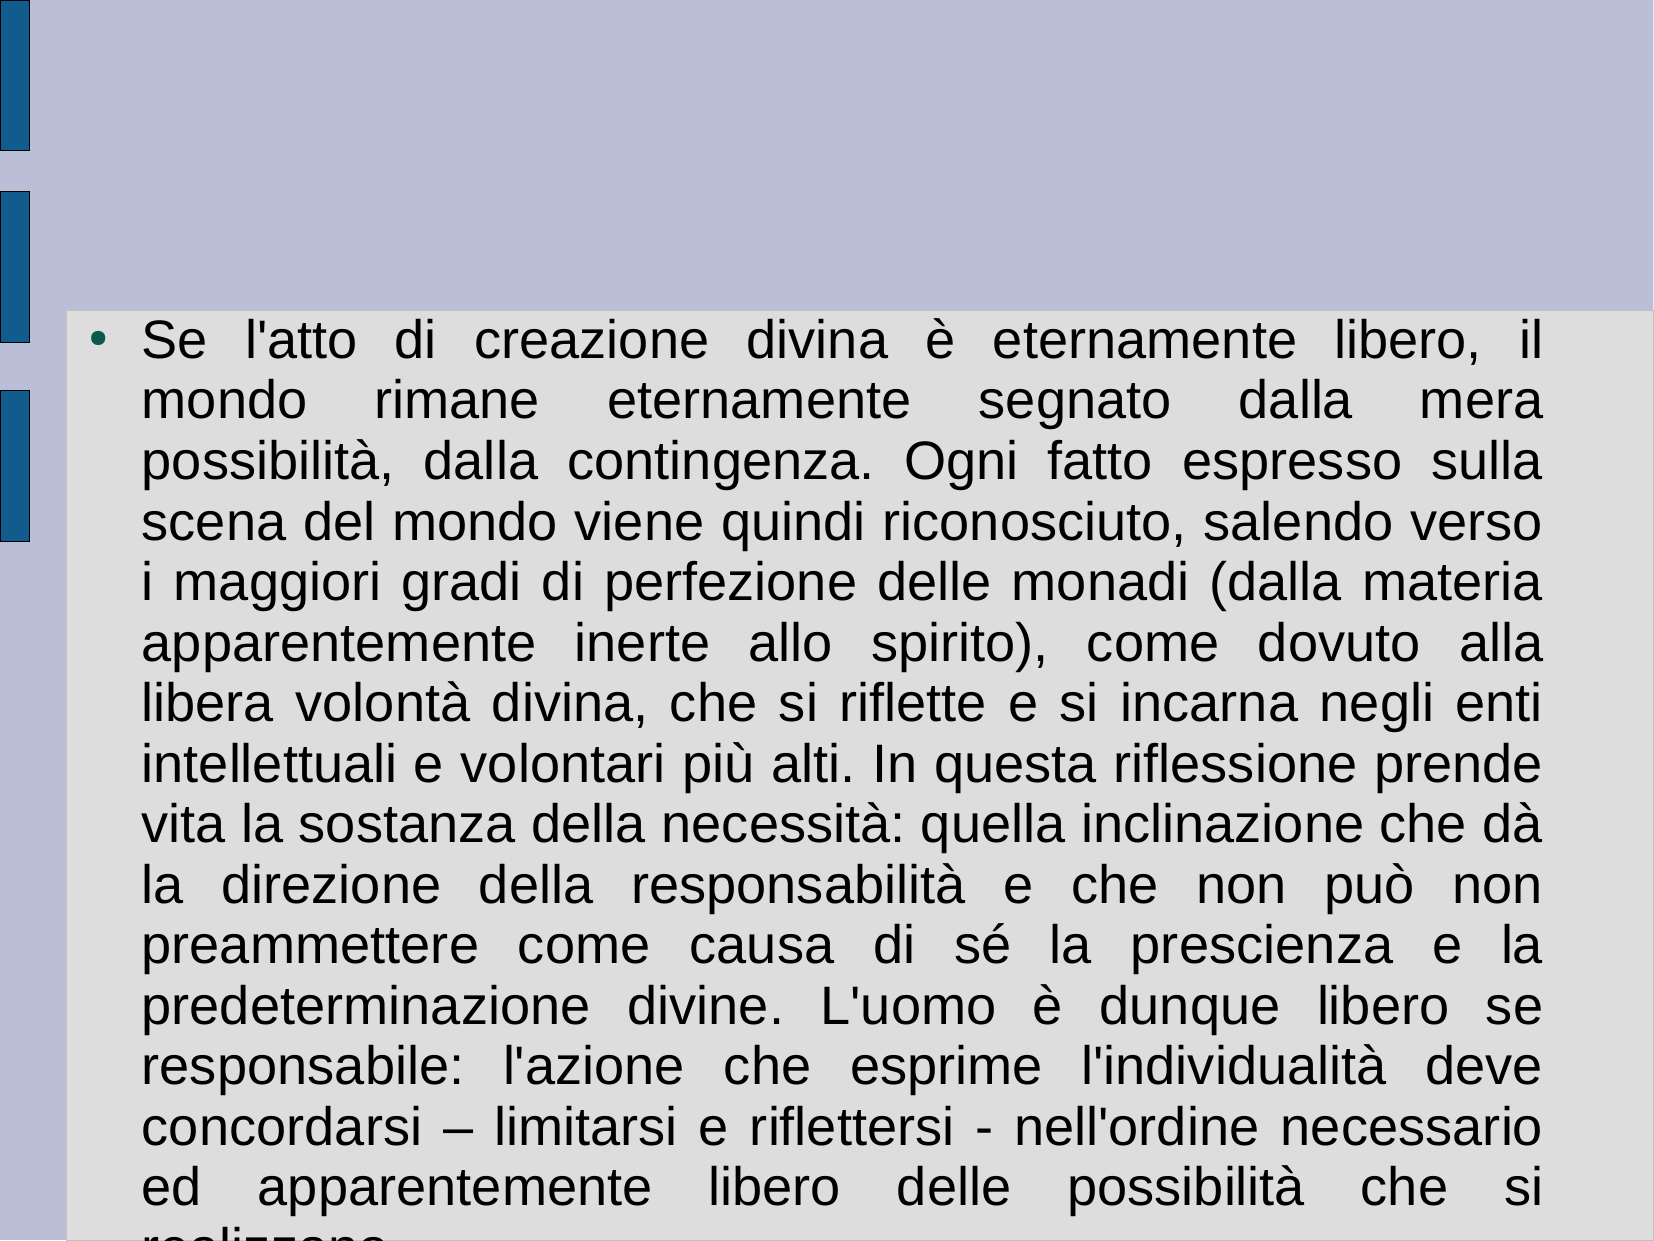

#
Se l'atto di creazione divina è eternamente libero, il mondo rimane eternamente segnato dalla mera possibilità, dalla contingenza. Ogni fatto espresso sulla scena del mondo viene quindi riconosciuto, salendo verso i maggiori gradi di perfezione delle monadi (dalla materia apparentemente inerte allo spirito), come dovuto alla libera volontà divina, che si riflette e si incarna negli enti intellettuali e volontari più alti. In questa riflessione prende vita la sostanza della necessità: quella inclinazione che dà la direzione della responsabilità e che non può non preammettere come causa di sé la prescienza e la predeterminazione divine. L'uomo è dunque libero se responsabile: l'azione che esprime l'individualità deve concordarsi – limitarsi e riflettersi - nell'ordine necessario ed apparentemente libero delle possibilità che si realizzano.